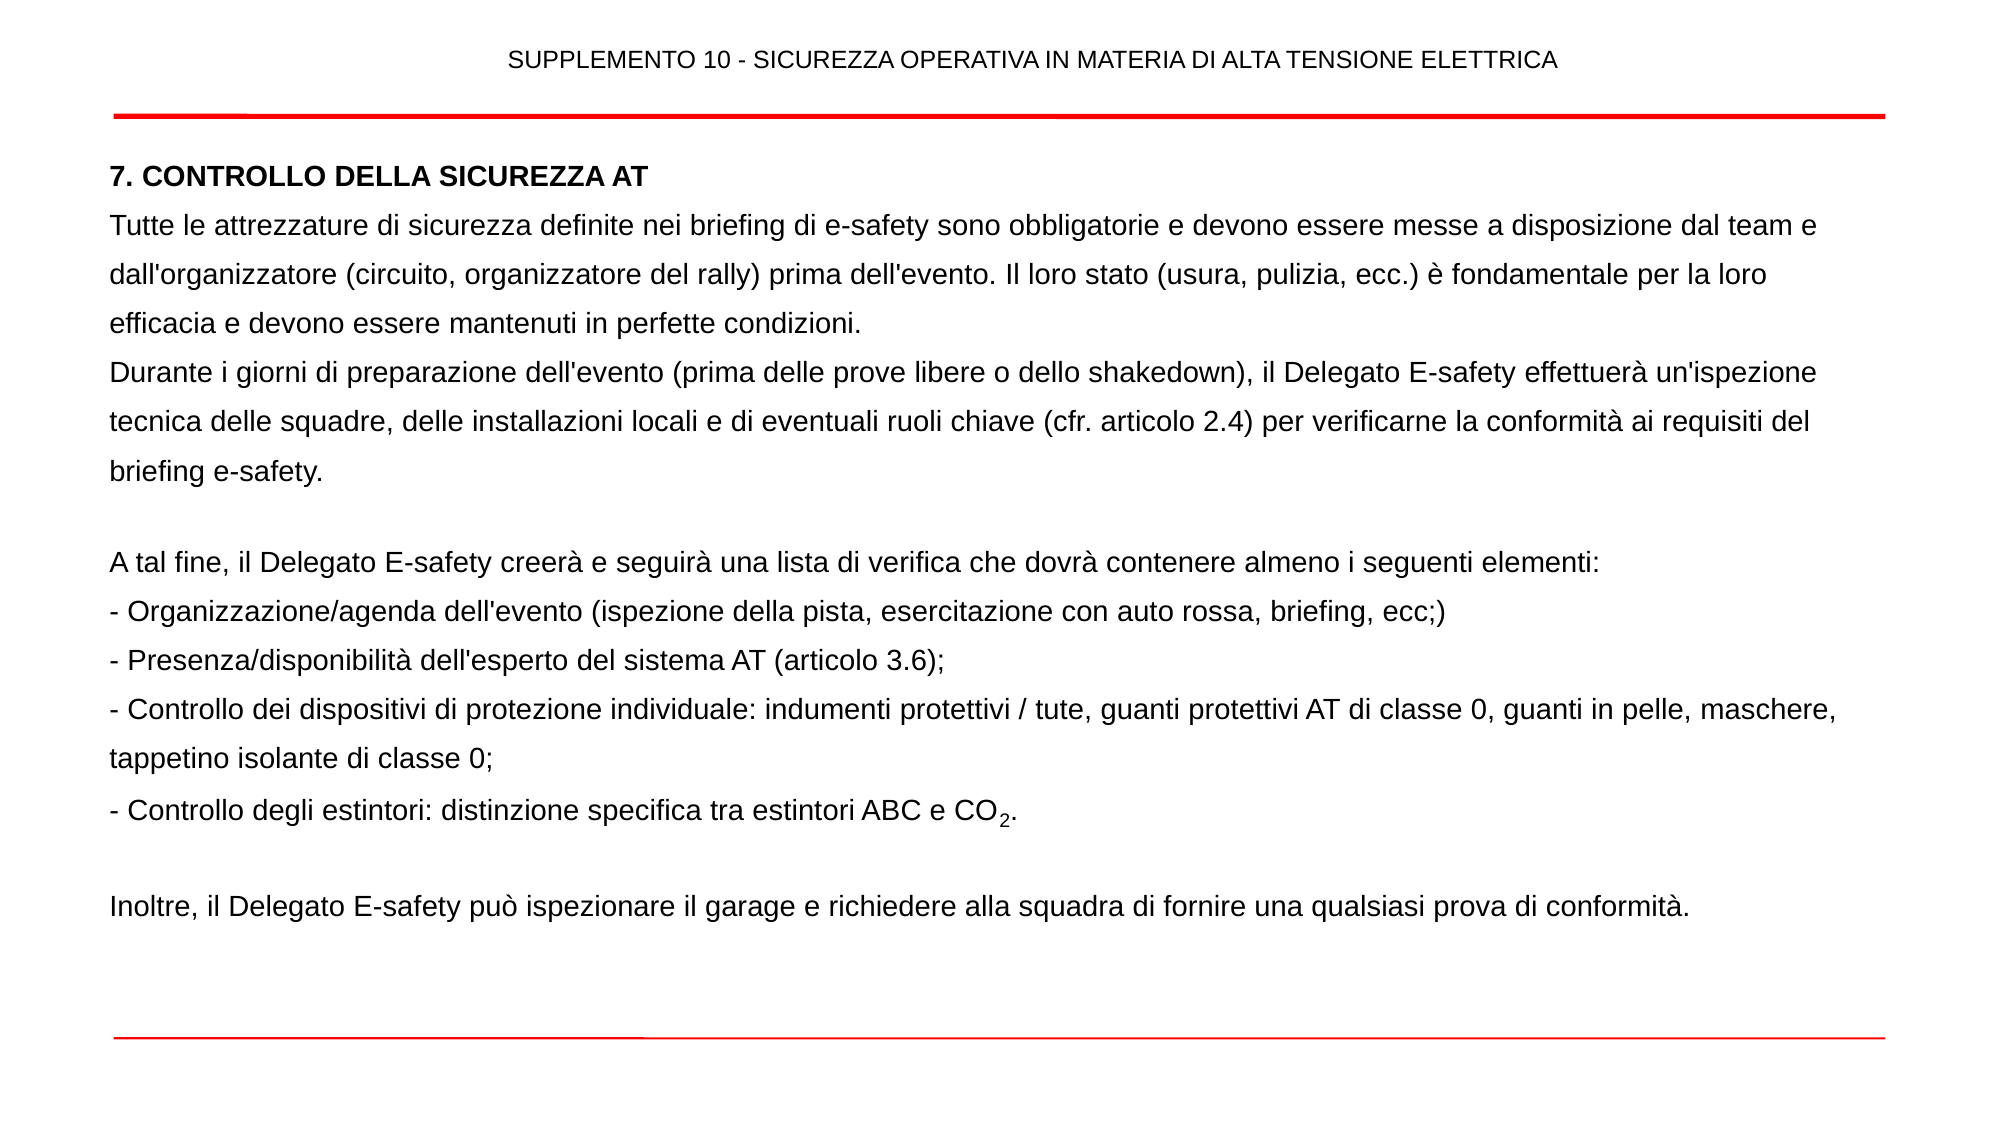

SUPPLEMENTO 10 - SICUREZZA OPERATIVA IN MATERIA DI ALTA TENSIONE ELETTRICA
7. CONTROLLO DELLA SICUREZZA AT
Tutte le attrezzature di sicurezza definite nei briefing di e-safety sono obbligatorie e devono essere messe a disposizione dal team e dall'organizzatore (circuito, organizzatore del rally) prima dell'evento. Il loro stato (usura, pulizia, ecc.) è fondamentale per la loro efficacia e devono essere mantenuti in perfette condizioni.
Durante i giorni di preparazione dell'evento (prima delle prove libere o dello shakedown), il Delegato E-safety effettuerà un'ispezione tecnica delle squadre, delle installazioni locali e di eventuali ruoli chiave (cfr. articolo 2.4) per verificarne la conformità ai requisiti del briefing e-safety.
A tal fine, il Delegato E-safety creerà e seguirà una lista di verifica che dovrà contenere almeno i seguenti elementi:
- Organizzazione/agenda dell'evento (ispezione della pista, esercitazione con auto rossa, briefing, ecc;)
- Presenza/disponibilità dell'esperto del sistema AT (articolo 3.6);
- Controllo dei dispositivi di protezione individuale: indumenti protettivi / tute, guanti protettivi AT di classe 0, guanti in pelle, maschere, tappetino isolante di classe 0;
- Controllo degli estintori: distinzione specifica tra estintori ABC e CO2.
Inoltre, il Delegato E-safety può ispezionare il garage e richiedere alla squadra di fornire una qualsiasi prova di conformità.